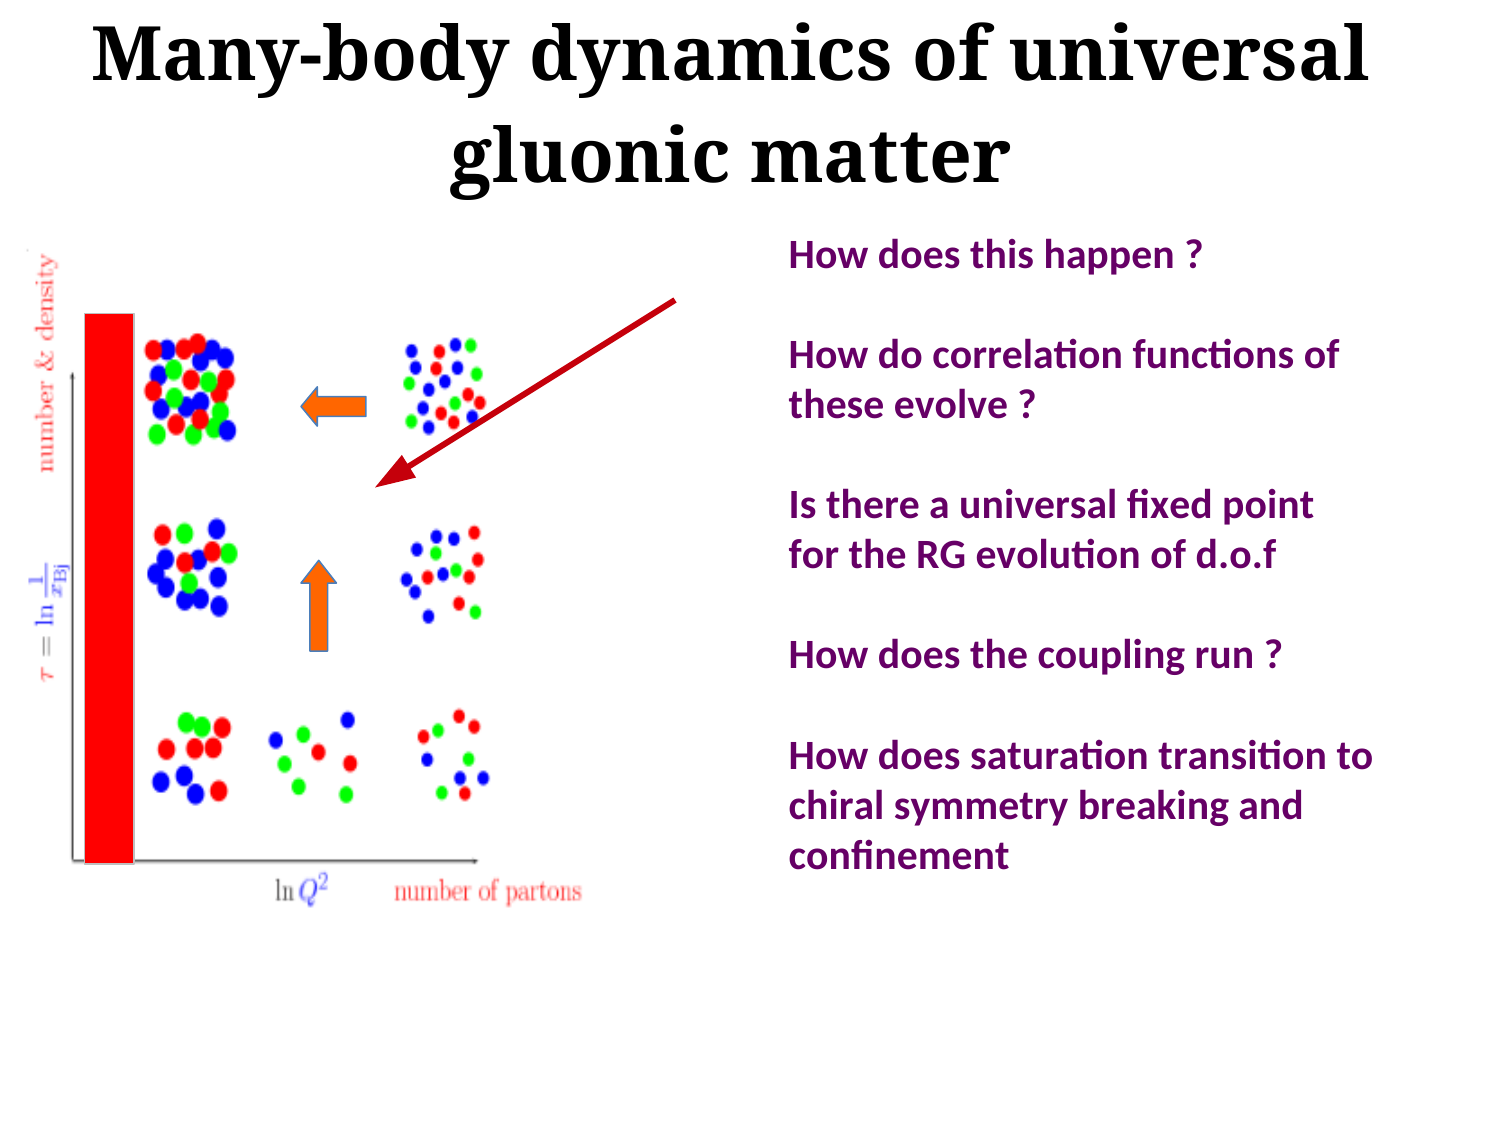

Many-body dynamics of universal gluonic matter
How does this happen ?
How do correlation functions of
these evolve ?
Is there a universal fixed point
for the RG evolution of d.o.f
How does the coupling run ?
How does saturation transition to
chiral symmetry breaking and
confinement